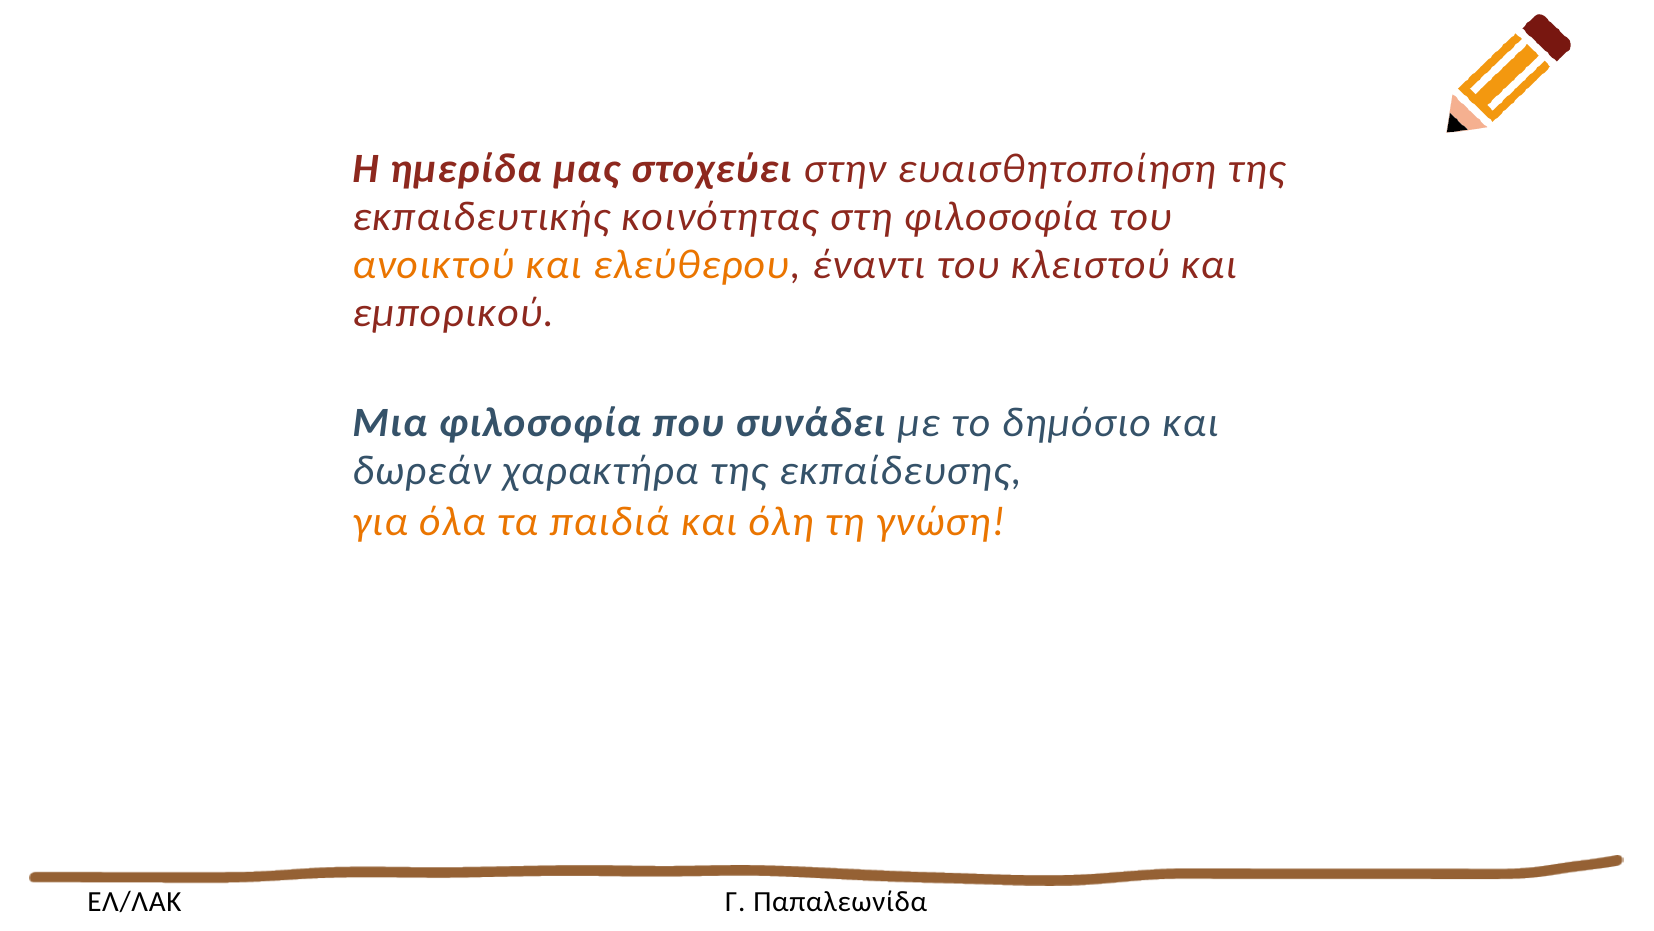

Η ημερίδα μας στοχεύει στην ευαισθητοποίηση της εκπαιδευτικής κοινότητας στη φιλοσοφία του ανοικτού και ελεύθερου, έναντι του κλειστού και εμπορικού.
Μια φιλοσοφία που συνάδει με το δημόσιο και δωρεάν χαρακτήρα της εκπαίδευσης,
για όλα τα παιδιά και όλη τη γνώση!
Γ. Παπαλεωνίδα
ΕΛ/ΛΑΚ